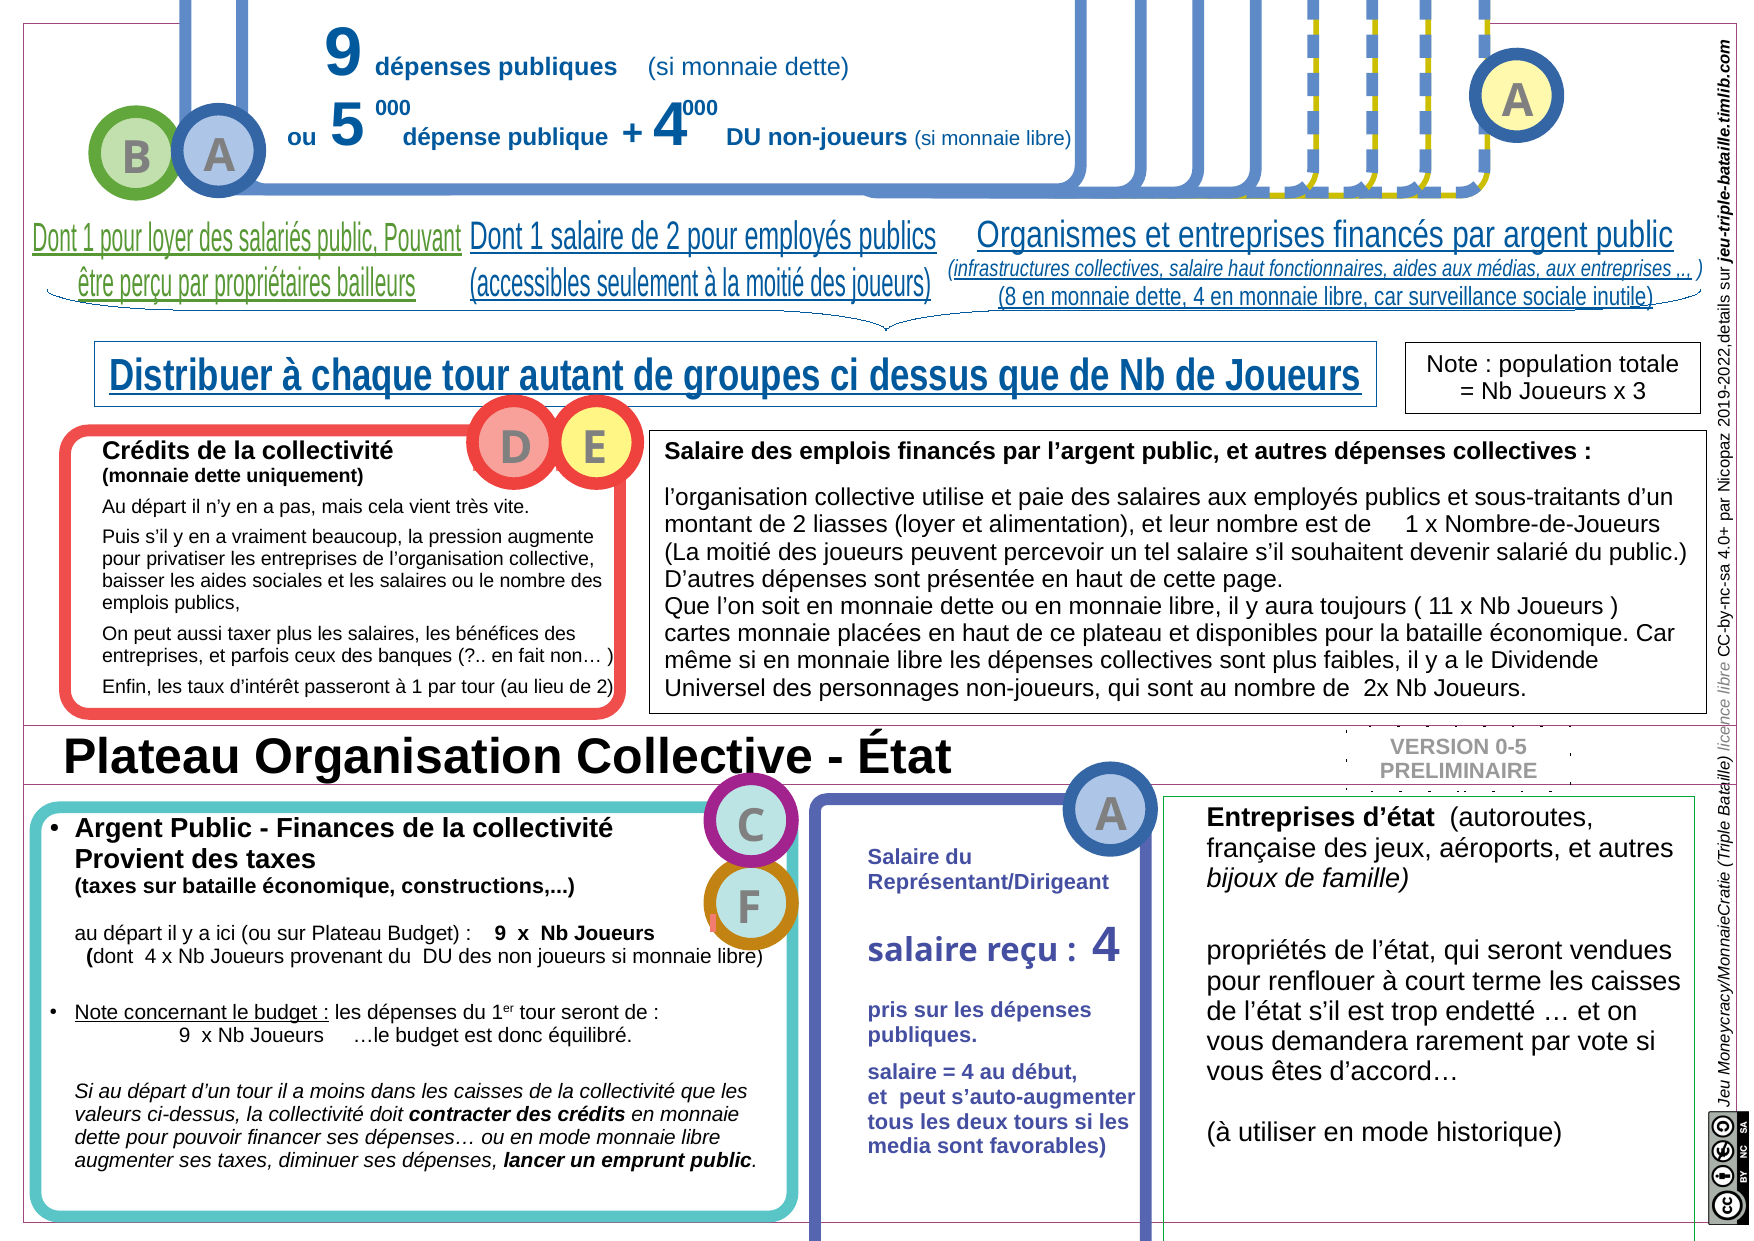

1 liasse pour le loyer d’un emploi financé par argent public,
1 liasse pour l’alimentation d’un emploi financé par argent public. Ces sommes seront remportées par les gagnants
1 liasse pour le loyer d’un emploi financé par argent public, éventuellement perçue par propriétaires bailleurs.
1 liasse pour l’alimentation d’un emploi financé par argent public. Ces sommes seront remportées par les gagnants
et dont deux de salaires publics
(accessibles seulement à moitié des joueurs)
dont un d’aide sociale
pouvant parfois être perçue par propriétaires bailleurs.
(infrastructures collectives, salaire haut fonctionnaires, aides aux médias, aux entreprises ,.,)
 9 dépenses publiques (si monnaie dette)
ou 5 dépense publique + 4 DU non-joueurs (si monnaie libre)
A
000
000
A
B
Organismes et entreprises financés par argent public
(infrastructures collectives, salaire haut fonctionnaires, aides aux médias, aux entreprises ,., )
(8 en monnaie dette, 4 en monnaie libre, car surveillance sociale inutile)
Dont 1 salaire de 2 pour employés publics
Dont 1 pour loyer des salariés public, Pouvant
être perçu par propriétaires bailleurs
(accessibles seulement à la moitié des joueurs)
Distribuer à chaque tour autant de groupes ci dessus que de Nb de Joueurs
Note : population totale = Nb Joueurs x 3
D
E
Crédits de la collectivité
(monnaie dette uniquement)
Au départ il n’y en a pas, mais cela vient très vite.
Puis s’il y en a vraiment beaucoup, la pression augmente pour privatiser les entreprises de l’organisation collective, baisser les aides sociales et les salaires ou le nombre des emplois publics,
On peut aussi taxer plus les salaires, les bénéfices des entreprises, et parfois ceux des banques (?.. en fait non… )
Enfin, les taux d’intérêt passeront à 1 par tour (au lieu de 2)
Salaire des emplois financés par l’argent public, et autres dépenses collectives :
l’organisation collective utilise et paie des salaires aux employés publics et sous-traitants d’un montant de 2 liasses (loyer et alimentation), et leur nombre est de 1 x Nombre-de-Joueurs
(La moitié des joueurs peuvent percevoir un tel salaire s’il souhaitent devenir salarié du public.)
D’autres dépenses sont présentée en haut de cette page.
Que l’on soit en monnaie dette ou en monnaie libre, il y aura toujours ( 11 x Nb Joueurs ) cartes monnaie placées en haut de ce plateau et disponibles pour la bataille économique. Car même si en monnaie libre les dépenses collectives sont plus faibles, il y a le Dividende Universel des personnages non-joueurs, qui sont au nombre de 2x Nb Joueurs.
Plateau Organisation Collective - État
VERSION 0-5 PRELIMINAIRE
A
C
Salaire du
Représentant/Dirigeant
salaire reçu : 4
pris sur les dépenses publiques.
salaire = 4 au début,
et peut s’auto-augmenter tous les deux tours si les media sont favorables)
Entreprises d’état (autoroutes, française des jeux, aéroports, et autres bijoux de famille)
propriétés de l’état, qui seront vendues pour renflouer à court terme les caisses de l’état s’il est trop endetté … et on vous demandera rarement par vote si vous êtes d’accord…
(à utiliser en mode historique)
Argent Public - Finances de la collectivité
Provient des taxes
(taxes sur bataille économique, constructions,...)
au départ il y a ici (ou sur Plateau Budget) : 9 x Nb Joueurs
 (dont 4 x Nb Joueurs provenant du DU des non joueurs si monnaie libre)
Note concernant le budget : les dépenses du 1er tour seront de :
									  		9 x Nb Joueurs …le budget est donc équilibré.
Si au départ d’un tour il a moins dans les caisses de la collectivité que les valeurs ci-dessus, la collectivité doit contracter des crédits en monnaie dette pour pouvoir financer ses dépenses… ou en mode monnaie libre augmenter ses taxes, diminuer ses dépenses, lancer un emprunt public.
F
# autres.. cartes entreprises d’état
autres..
cartes entreprises d’état